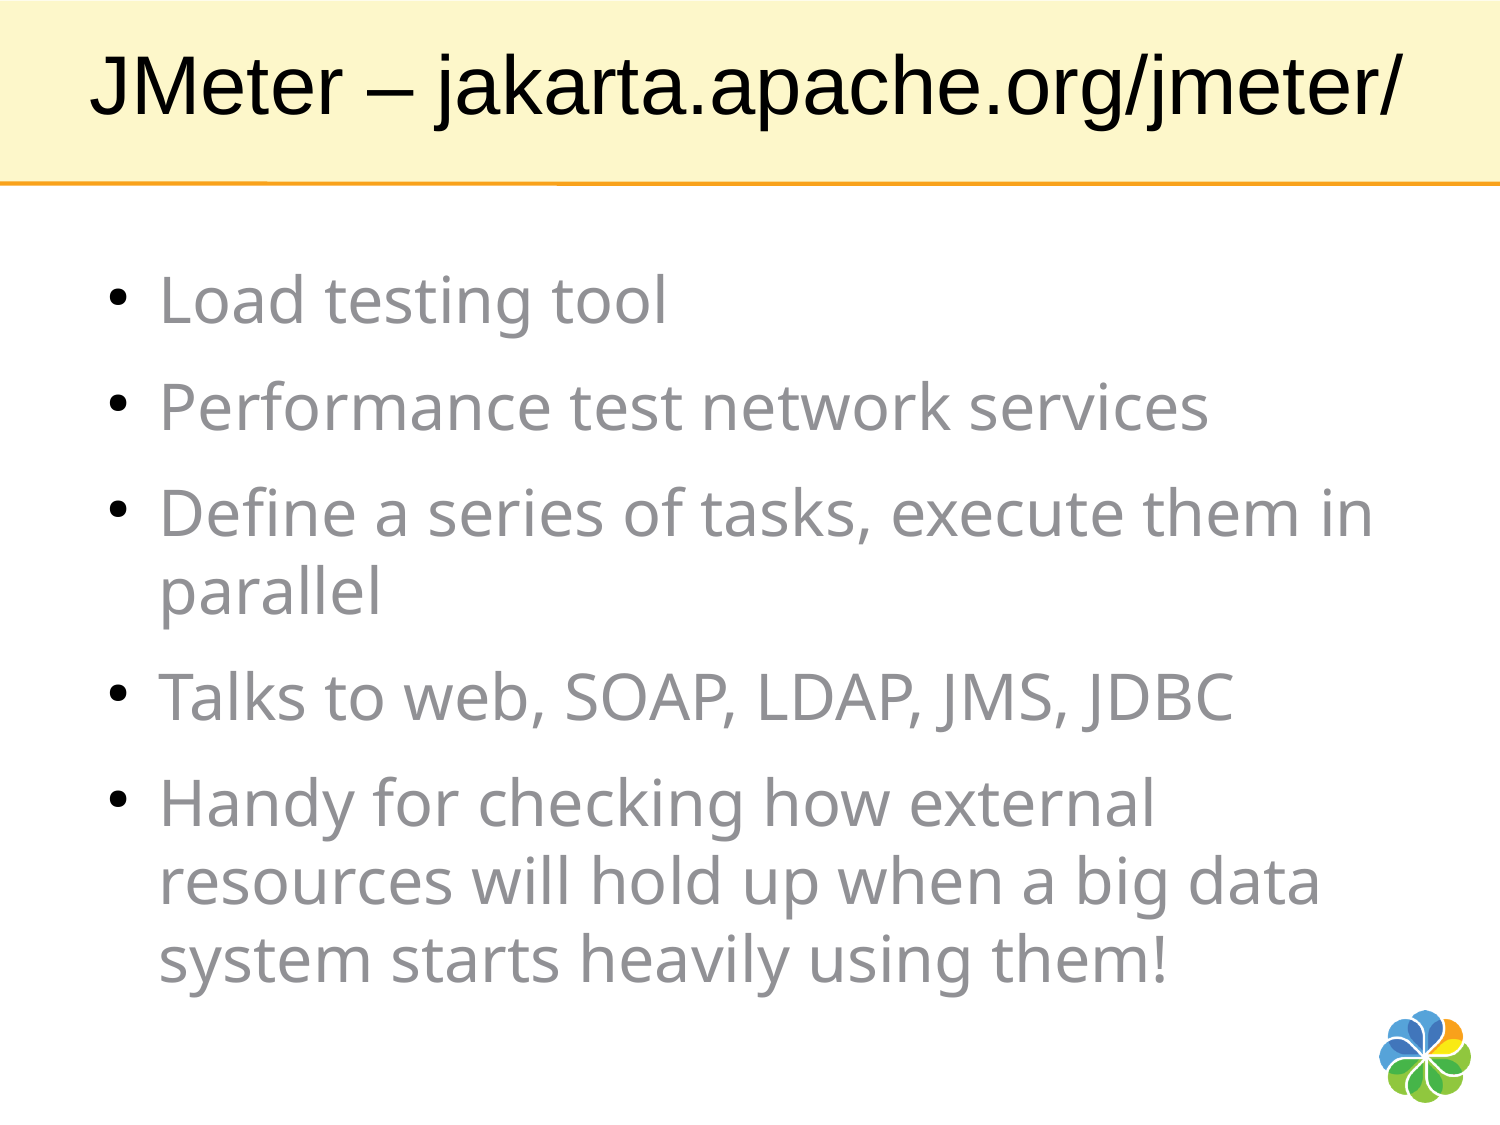

# JMeter – jakarta.apache.org/jmeter/
Load testing tool
Performance test network services
Define a series of tasks, execute them in parallel
Talks to web, SOAP, LDAP, JMS, JDBC
Handy for checking how external resources will hold up when a big data system starts heavily using them!